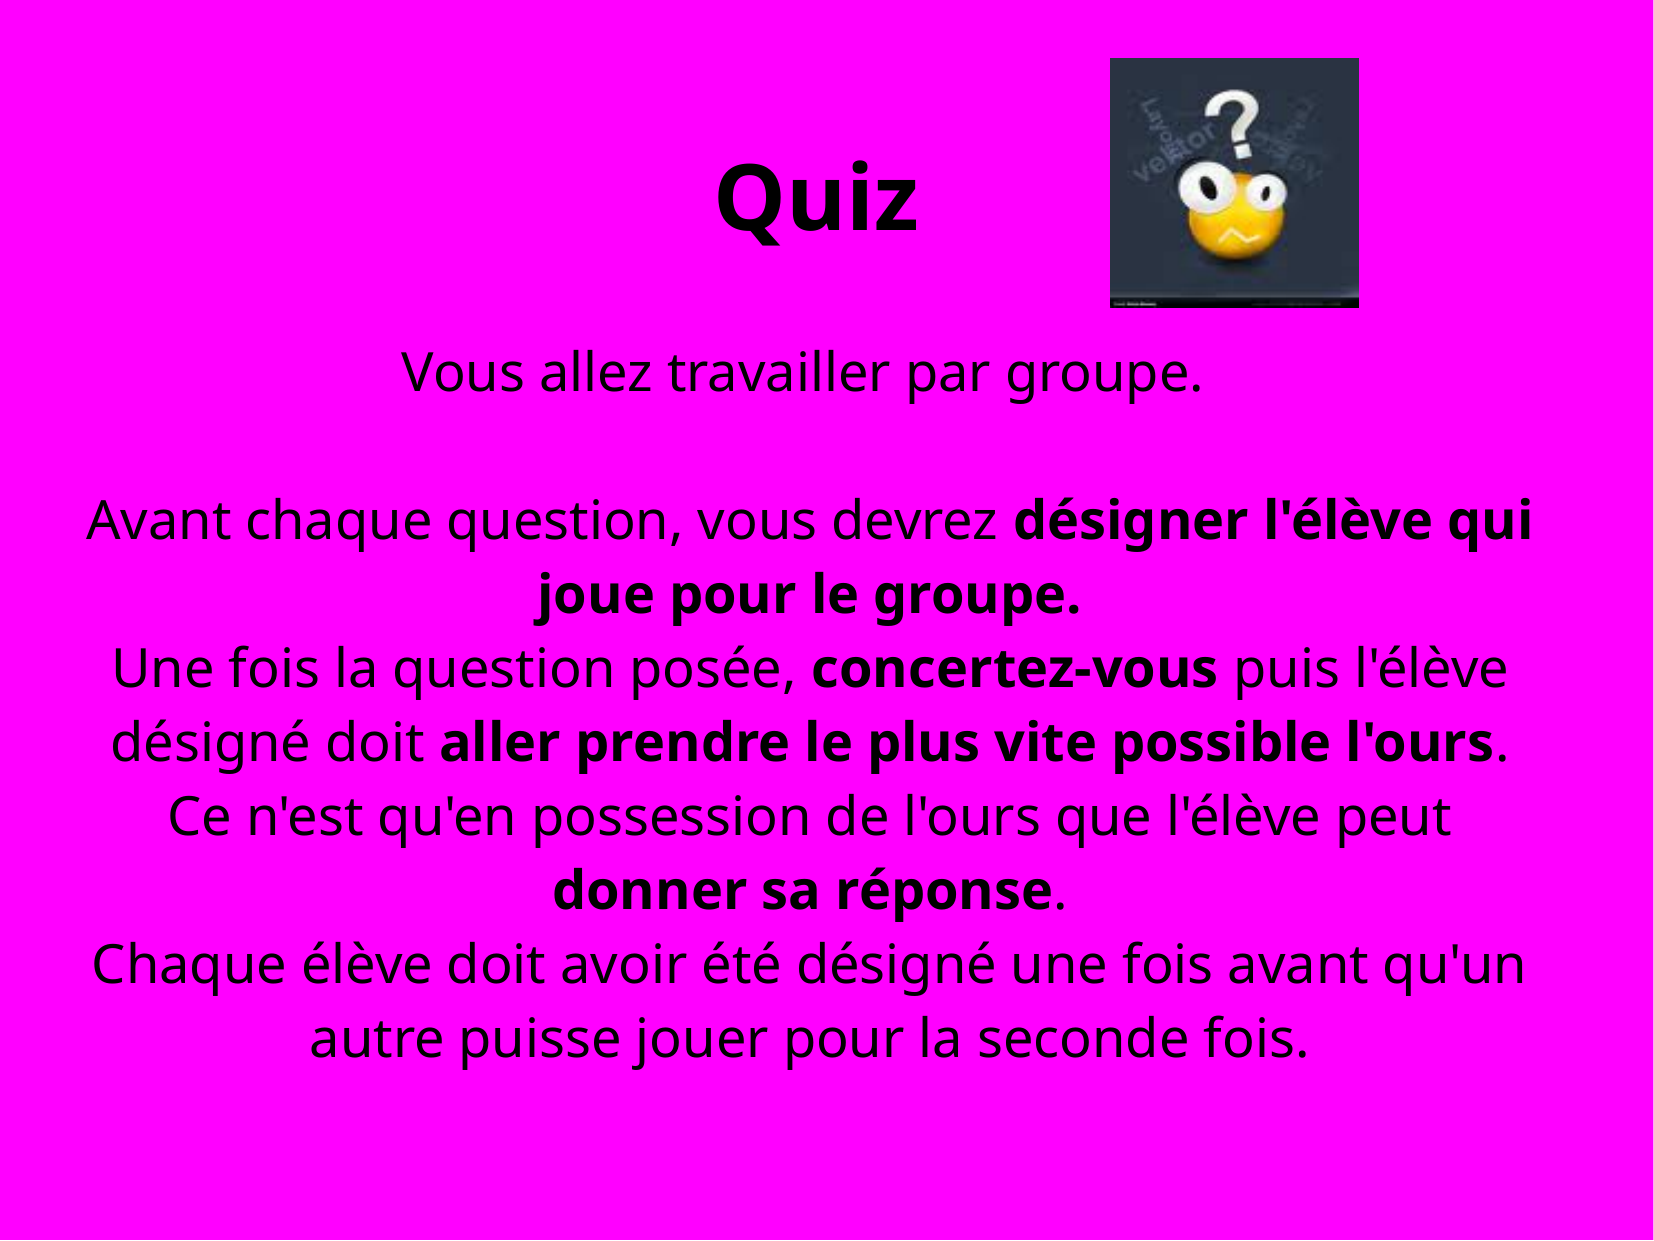

Vous allez travailler par groupe.
Avant chaque question, vous devrez désigner l'élève qui joue pour le groupe.
Une fois la question posée, concertez-vous puis l'élève désigné doit aller prendre le plus vite possible l'ours. Ce n'est qu'en possession de l'ours que l'élève peut donner sa réponse.
Chaque élève doit avoir été désigné une fois avant qu'un autre puisse jouer pour la seconde fois.
# Quiz